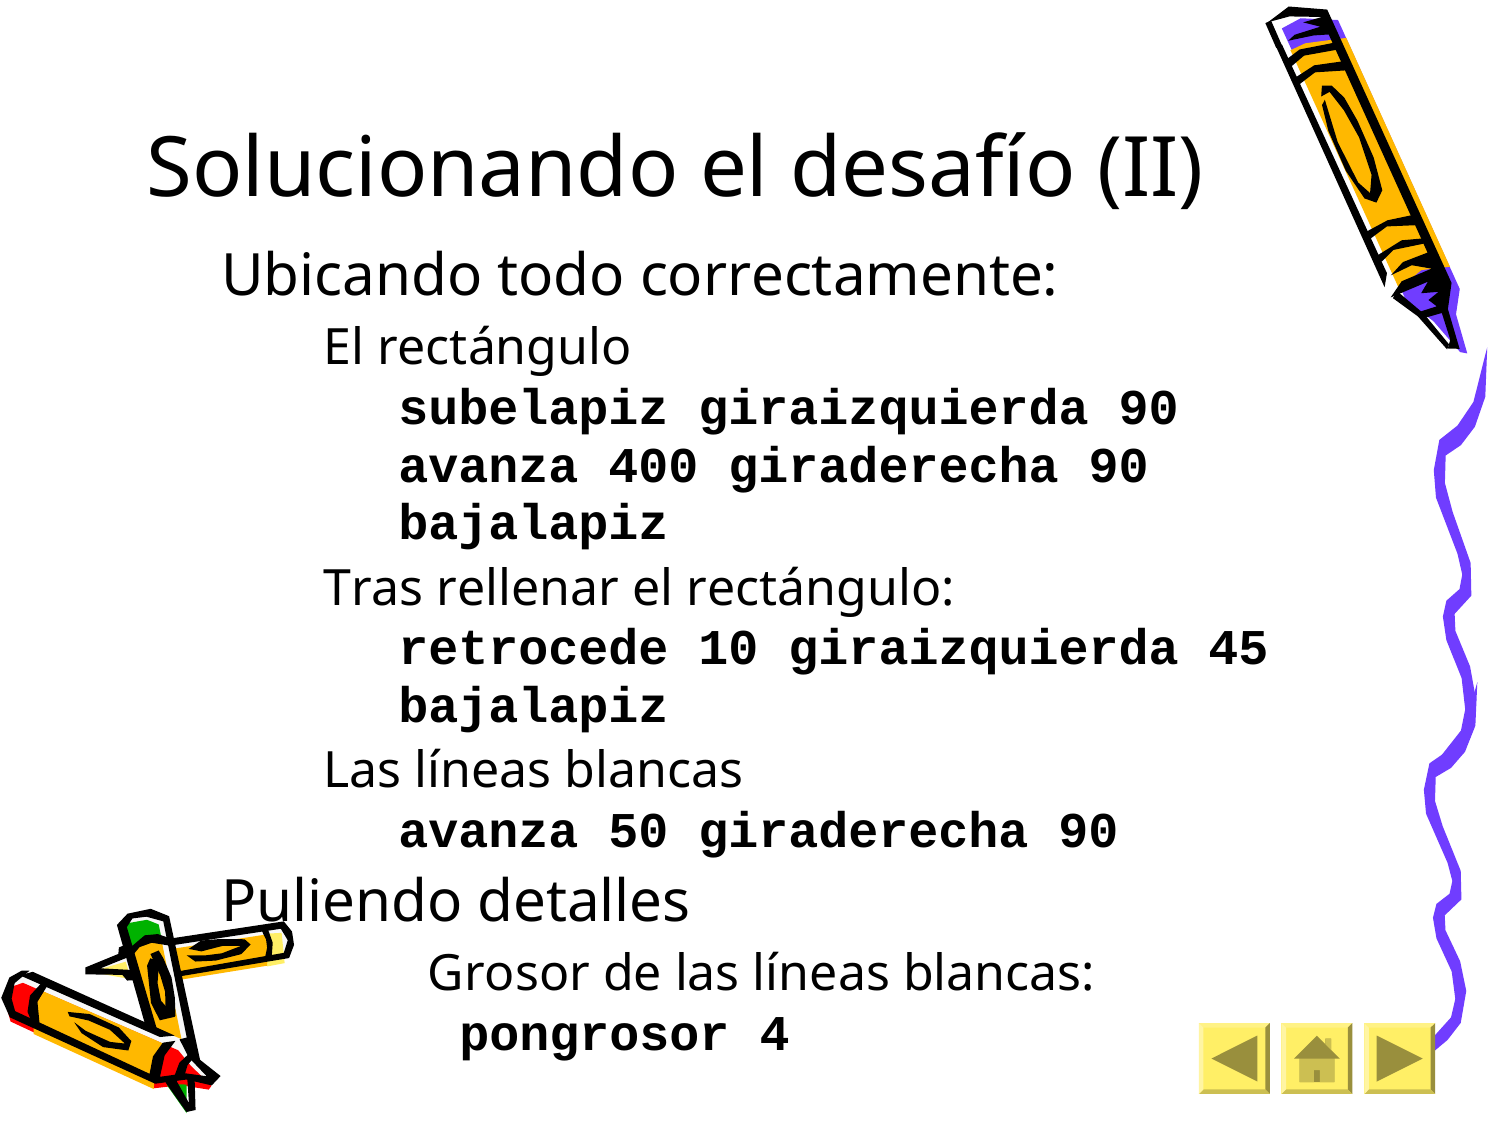

# Solucionando el desafío (II)
Ubicando todo correctamente:
El rectángulo
	subelapiz giraizquierda 90
	avanza 400 giraderecha 90
	bajalapiz
Tras rellenar el rectángulo:
	retrocede 10 giraizquierda 45
	bajalapiz
Las líneas blancas
	avanza 50 giraderecha 90
Puliendo detalles
Grosor de las líneas blancas:
		pongrosor 4